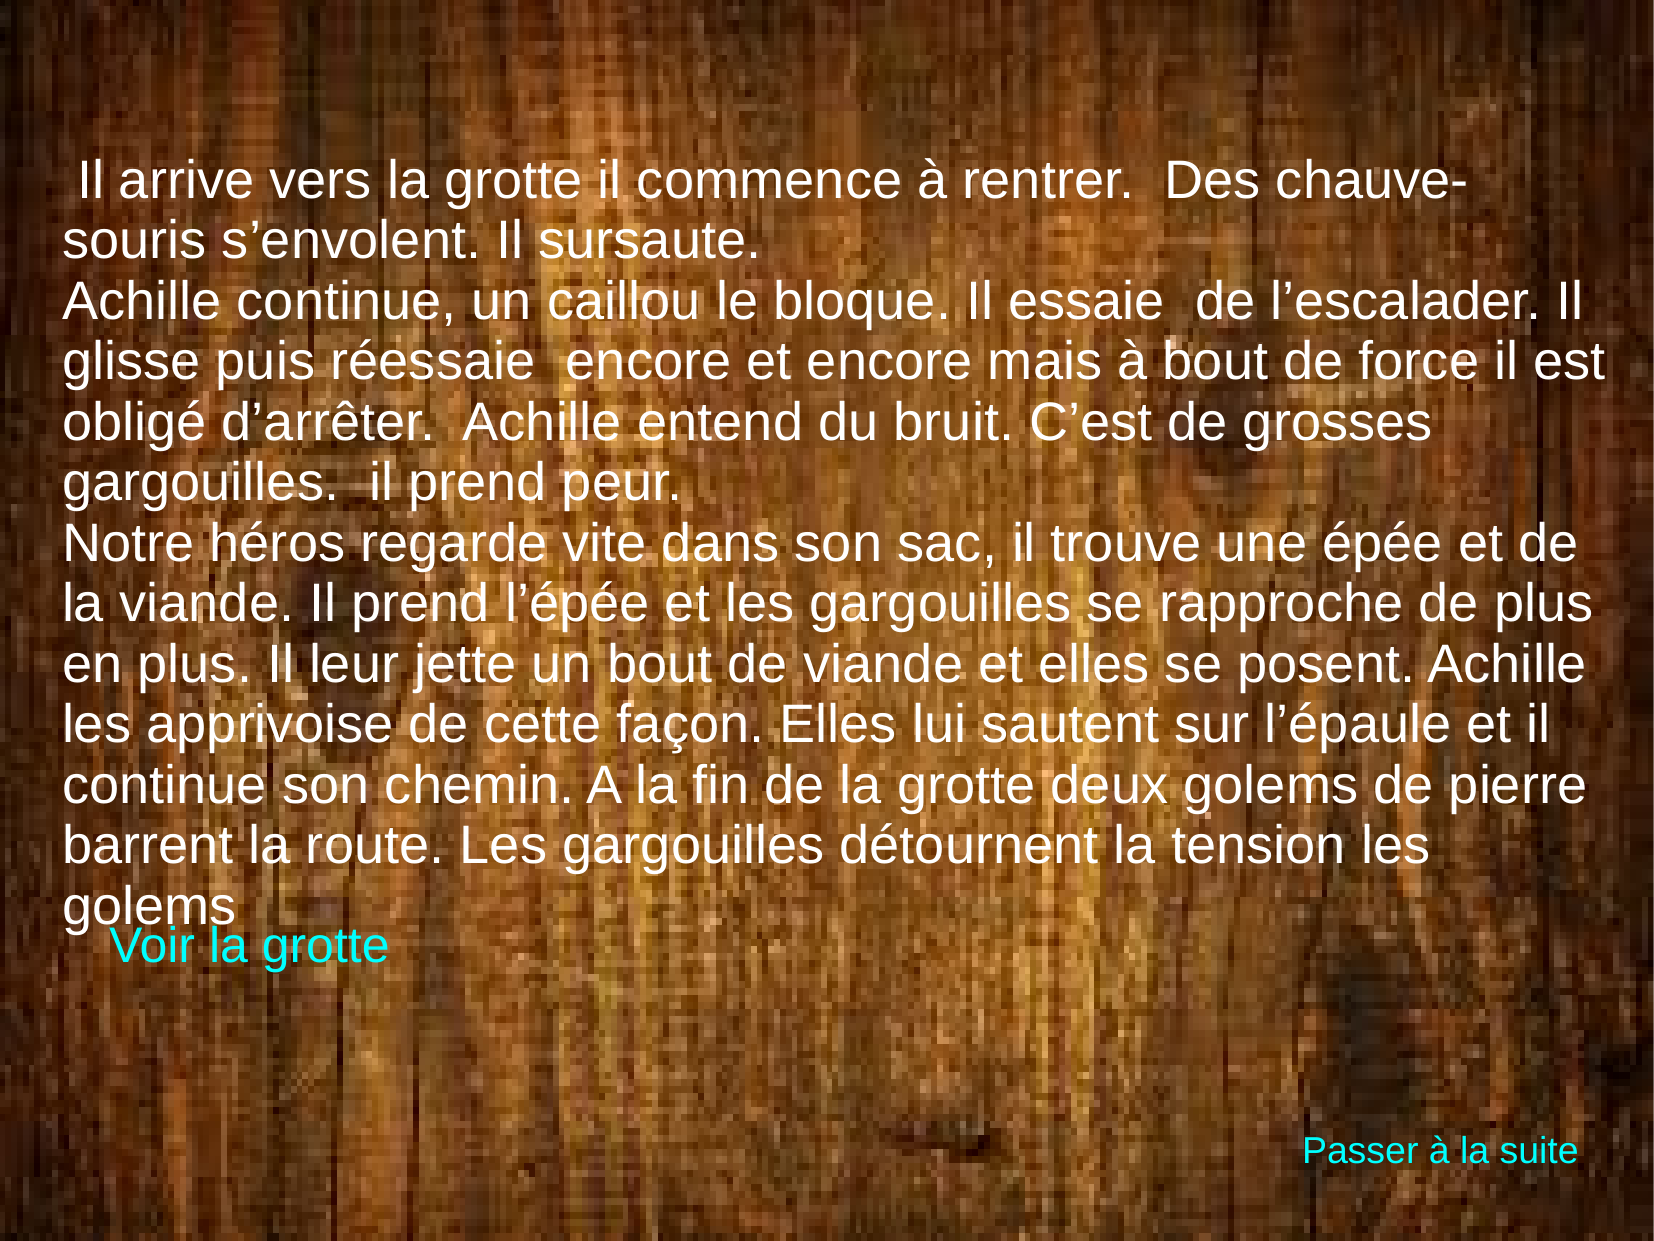

Il arrive vers la grotte il commence à rentrer. Des chauve-souris s’envolent. Il sursaute.
Achille continue, un caillou le bloque. Il essaie de l’escalader. Il glisse puis réessaie encore et encore mais à bout de force il est obligé d’arrêter. Achille entend du bruit. C’est de grosses gargouilles. il prend peur.
Notre héros regarde vite dans son sac, il trouve une épée et de la viande. Il prend l’épée et les gargouilles se rapproche de plus en plus. Il leur jette un bout de viande et elles se posent. Achille les apprivoise de cette façon. Elles lui sautent sur l’épaule et il continue son chemin. A la fin de la grotte deux golems de pierre barrent la route. Les gargouilles détournent la tension les golems
Voir la grotte
Passer à la suite